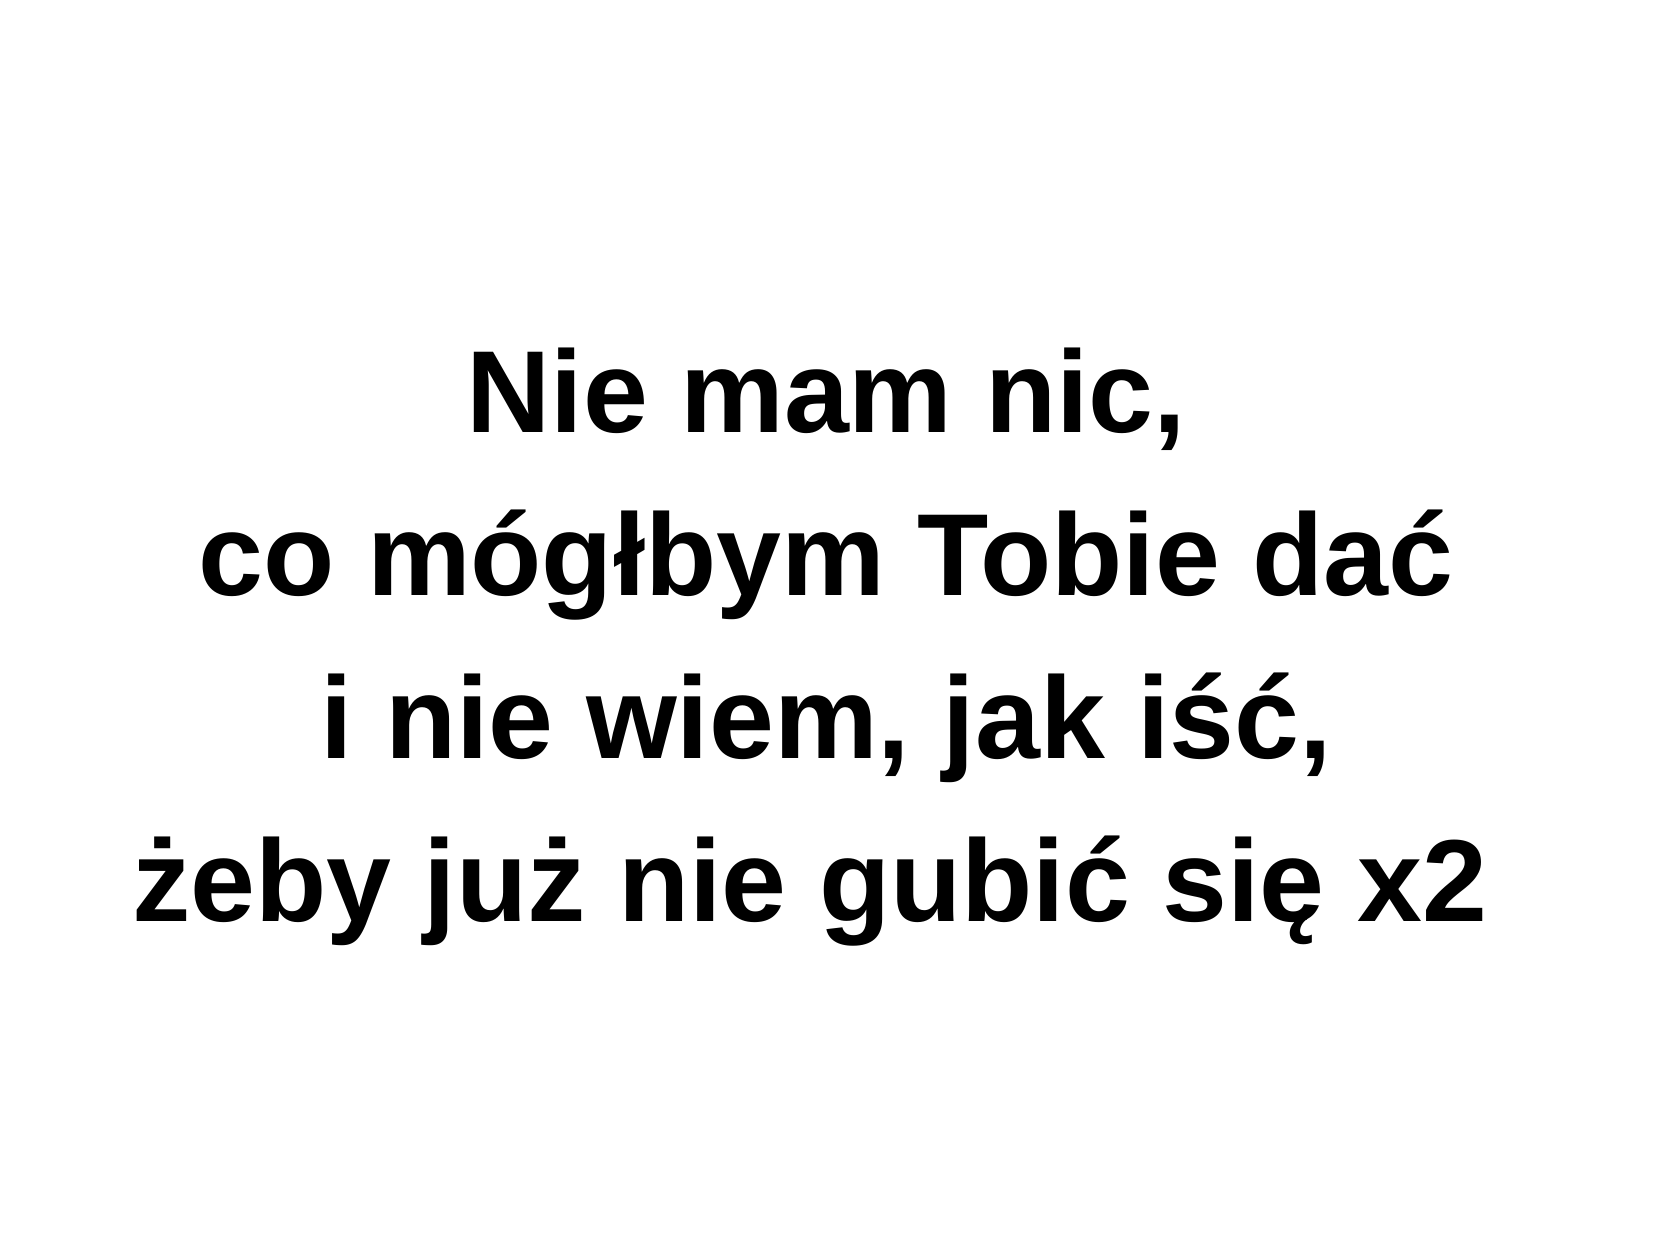

# Nie mam nic,
co mógłbym Tobie dać
i nie wiem, jak iść,
żeby już nie gubić się x2